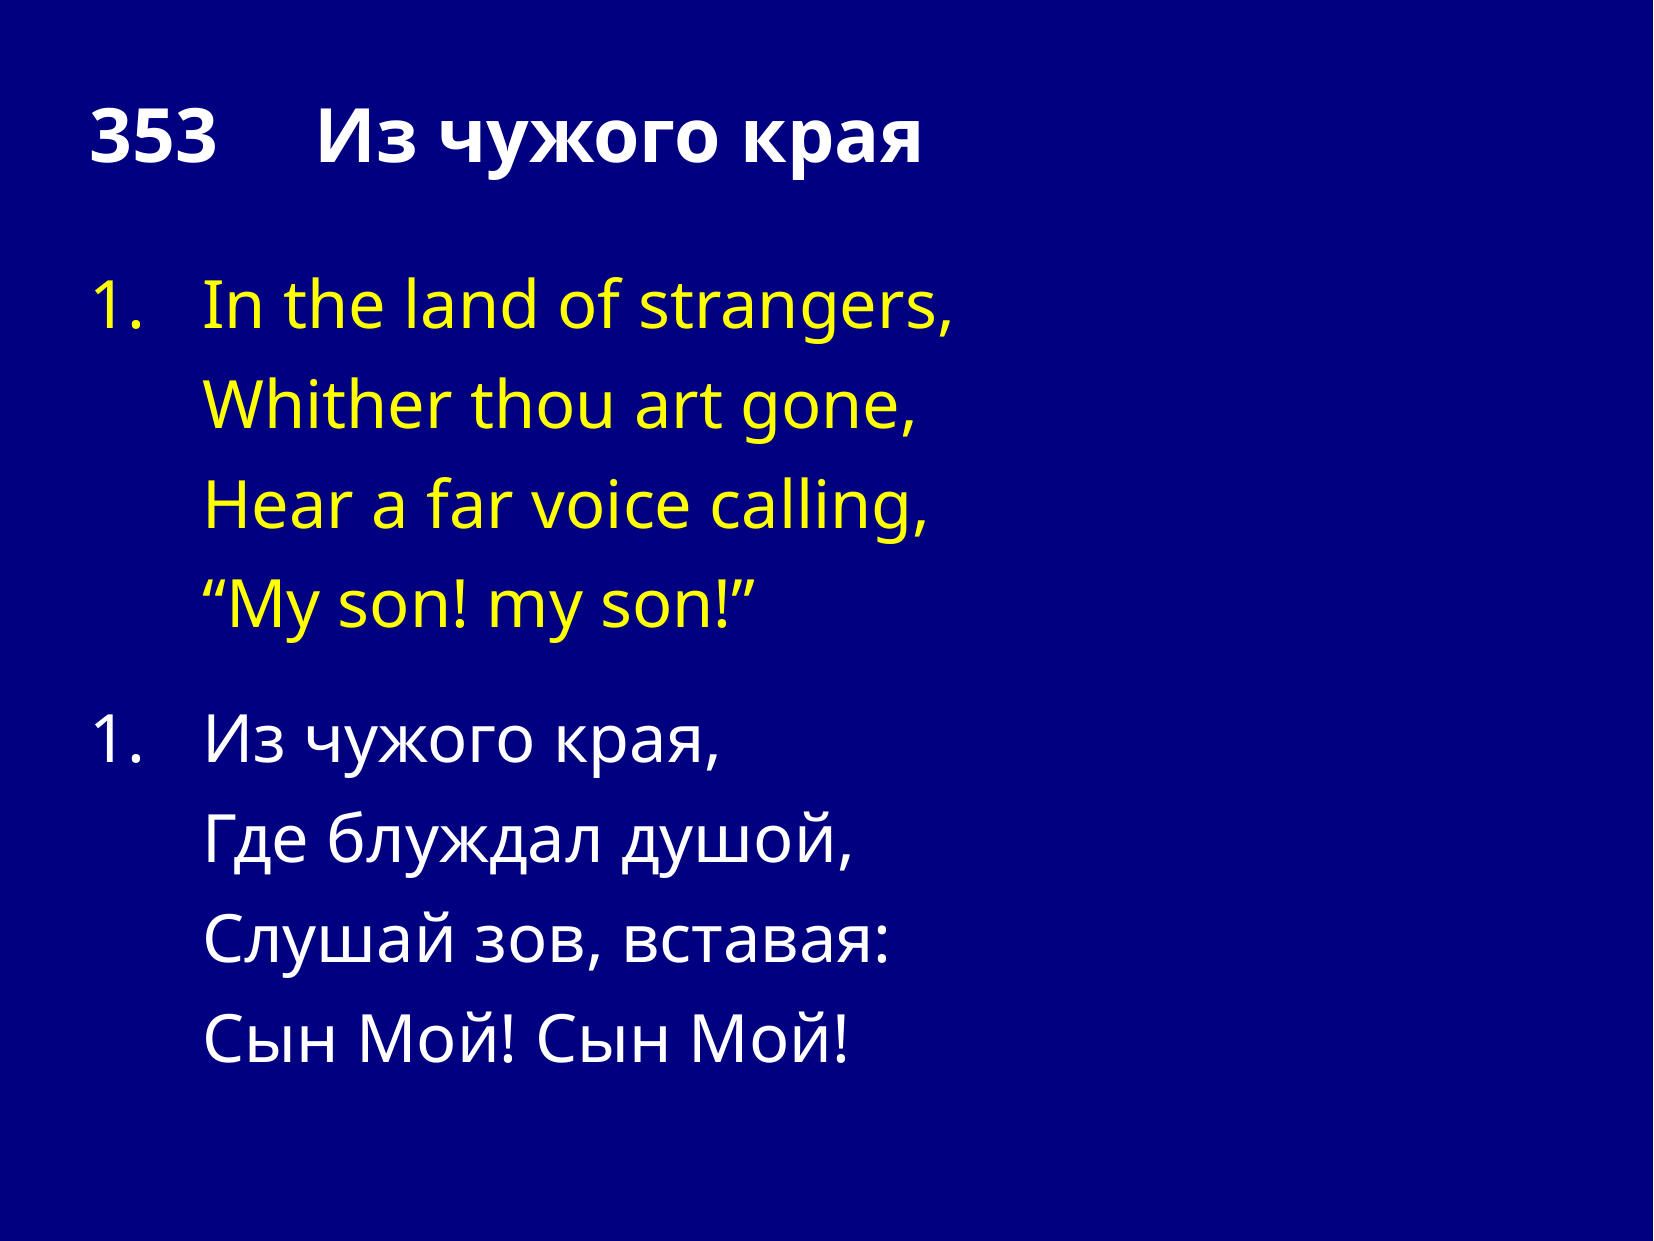

353	Из чужого края
1.	In the land of strangers,
	Whither thou art gone,
	Hear a far voice calling,
	“My son! my son!”
1.	Из чужого края,
	Где блуждал душой,
	Слушай зов, вставая:
	Сын Мой! Сын Мой!